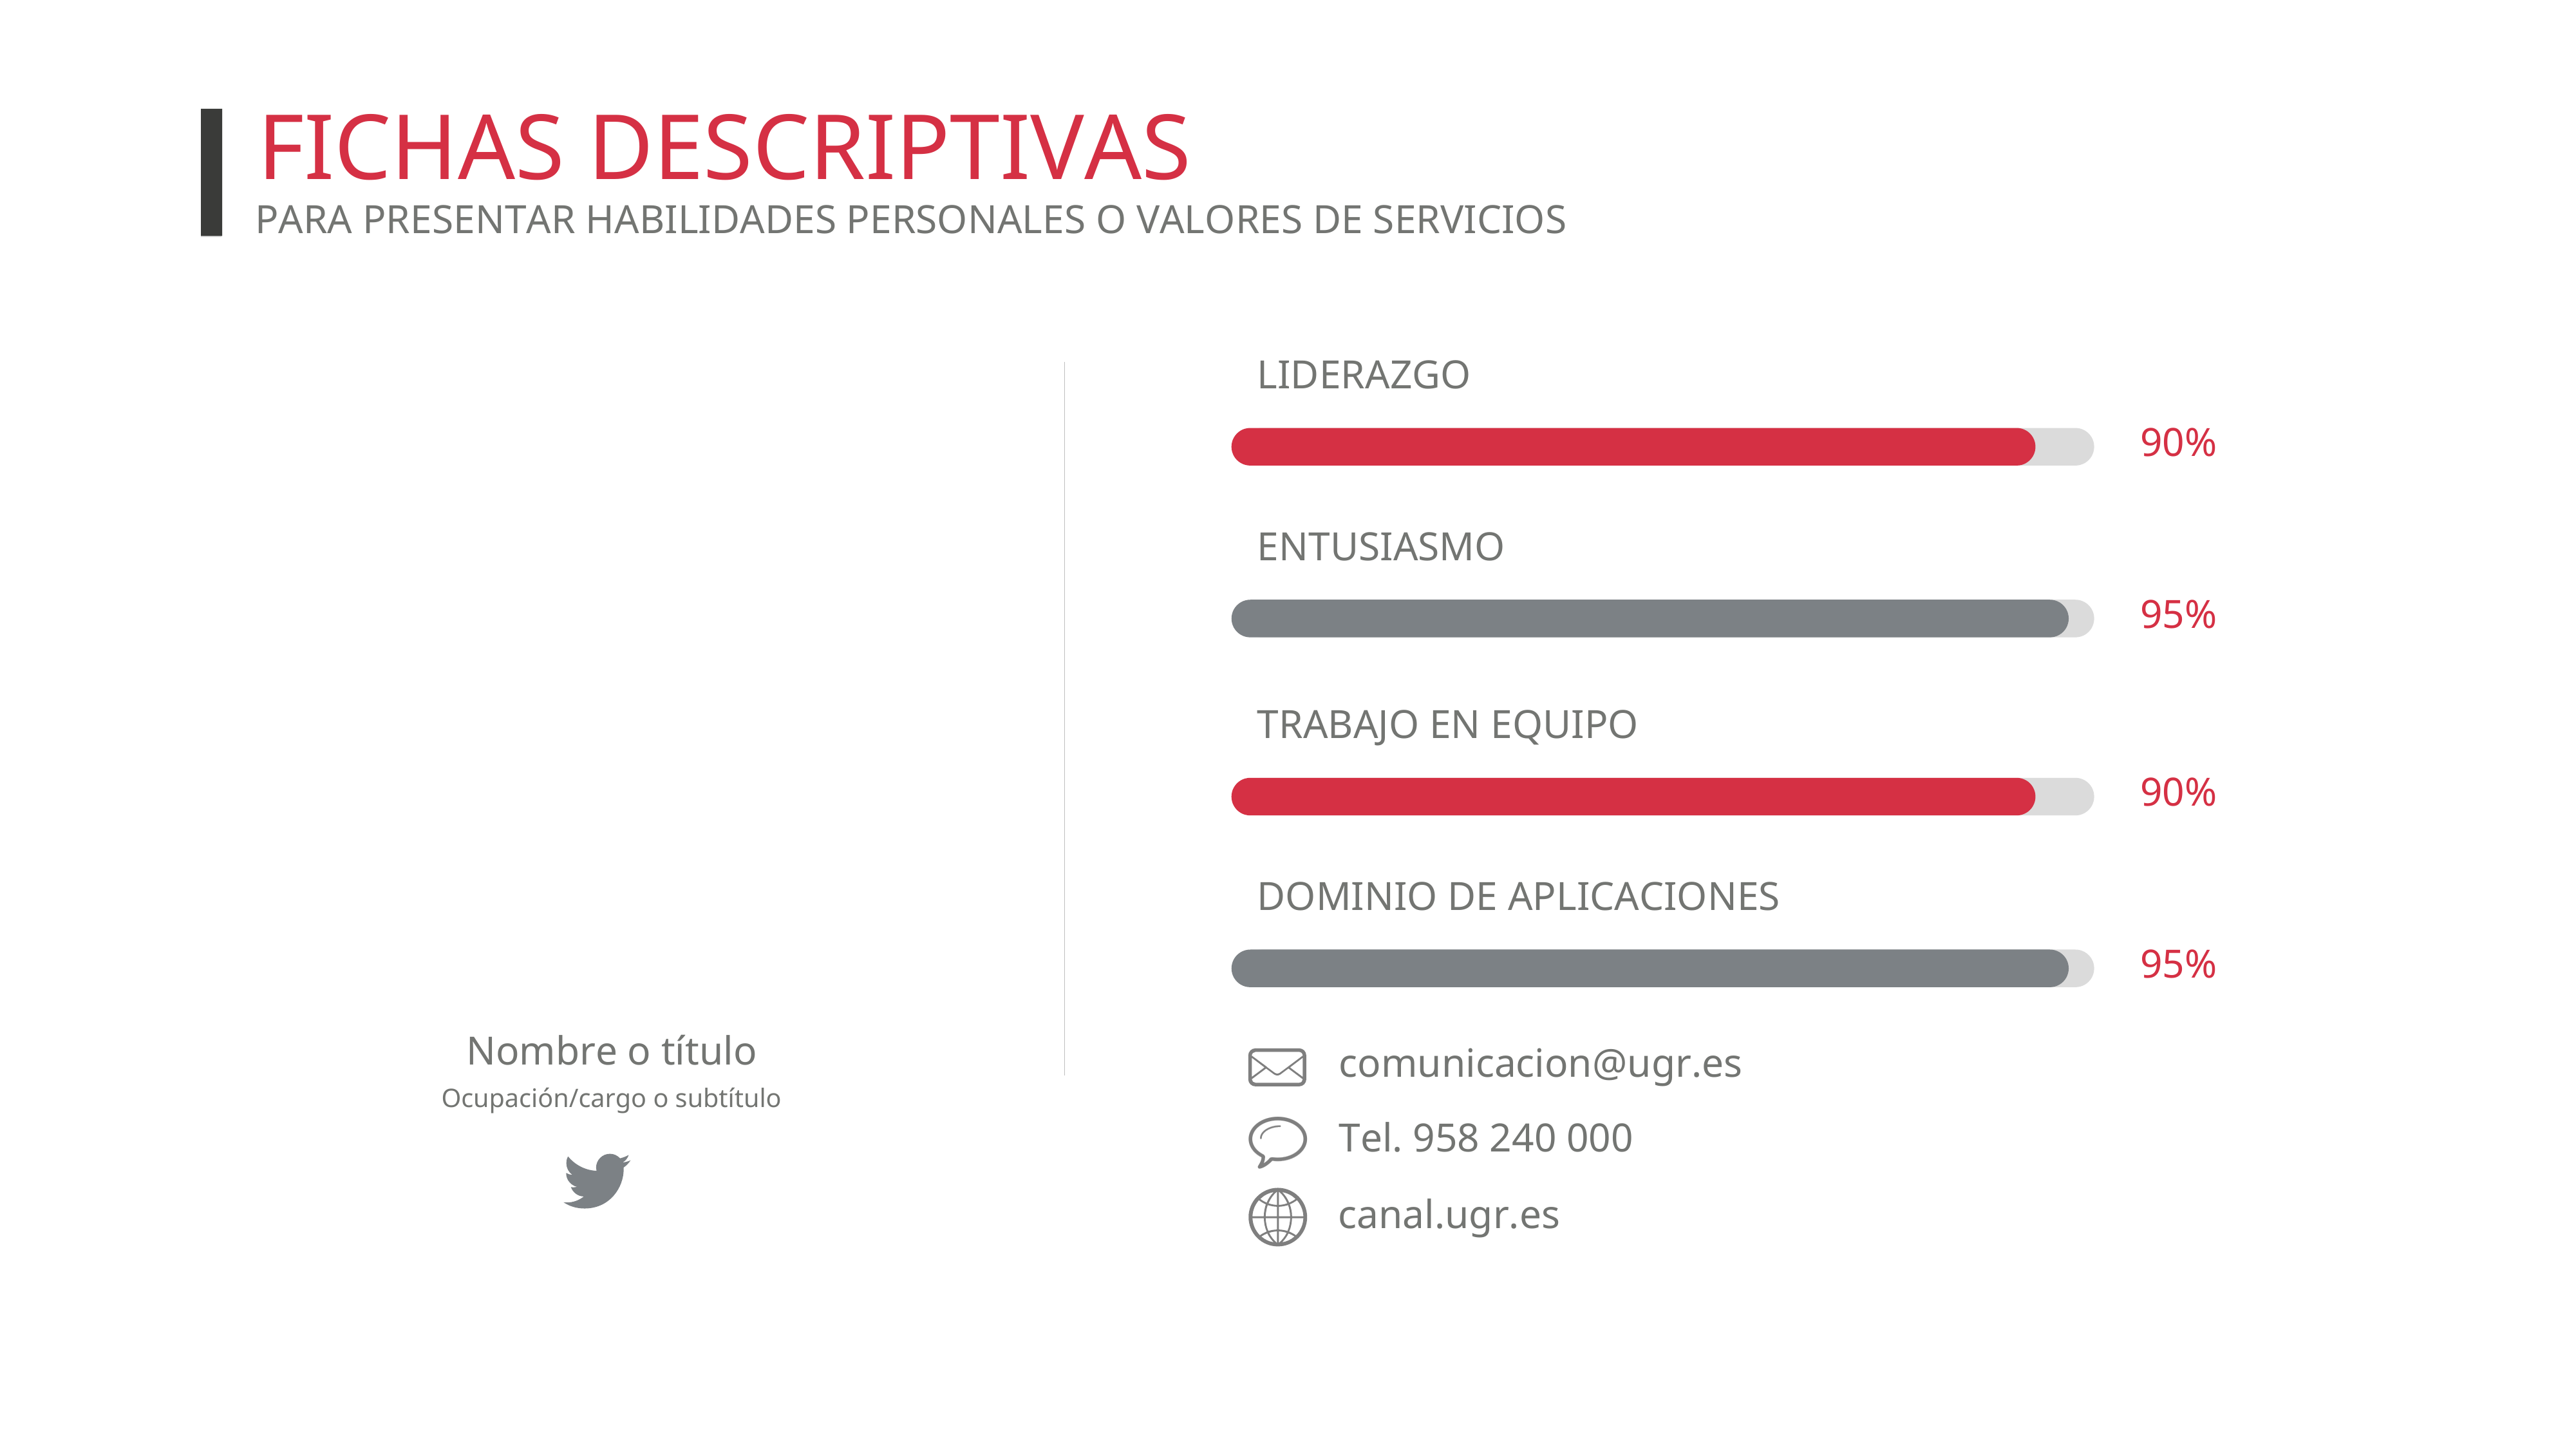

FICHAS DESCRIPTIVAS
PARA PRESENTAR HABILIDADES PERSONALES O VALORES DE SERVICIOS
LIDERAZGO
90%
ENTUSIASMO
95%
TRABAJO EN EQUIPO
90%
DOMINIO DE APLICACIONES
95%
Nombre o título
Ocupación/cargo o subtítulo
comunicacion@ugr.es
Tel. 958 240 000
canal.ugr.es